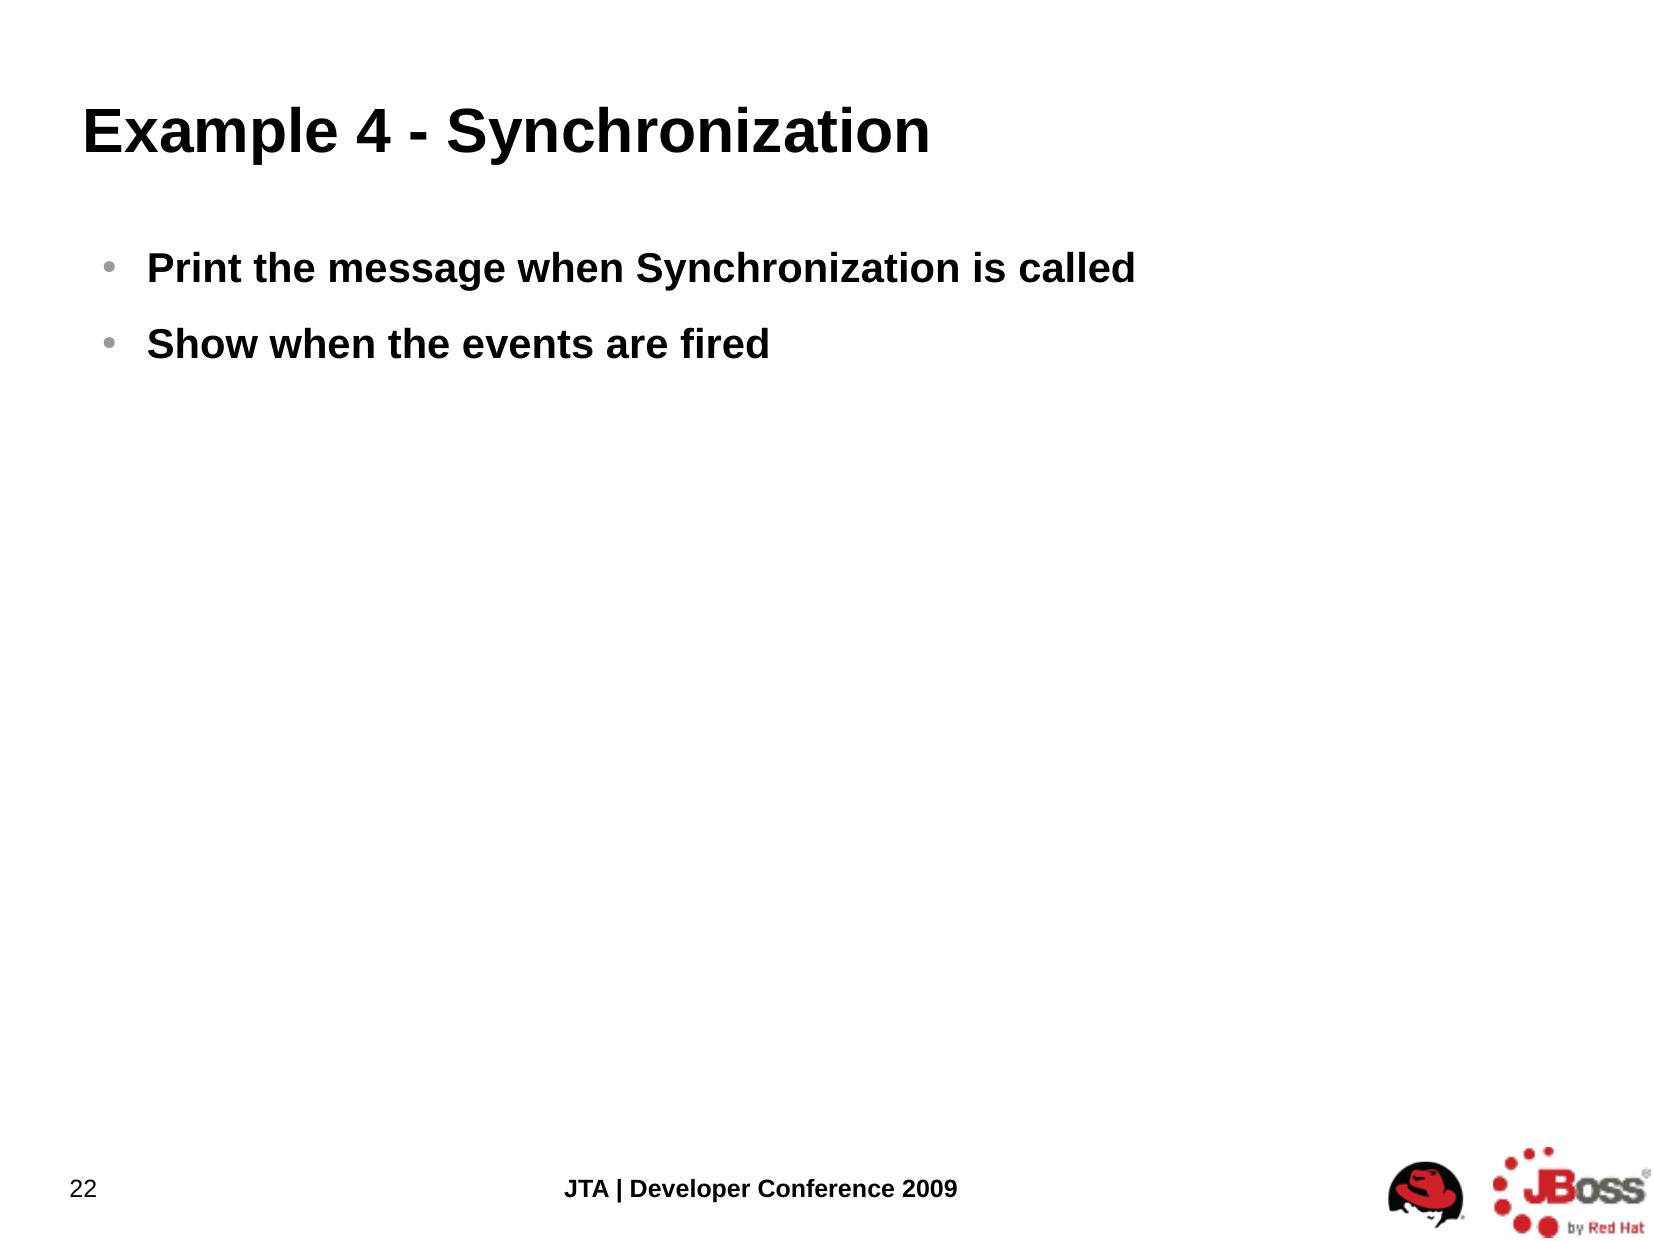

# Example 4 - Synchronization
Print the message when Synchronization is called
Show when the events are fired